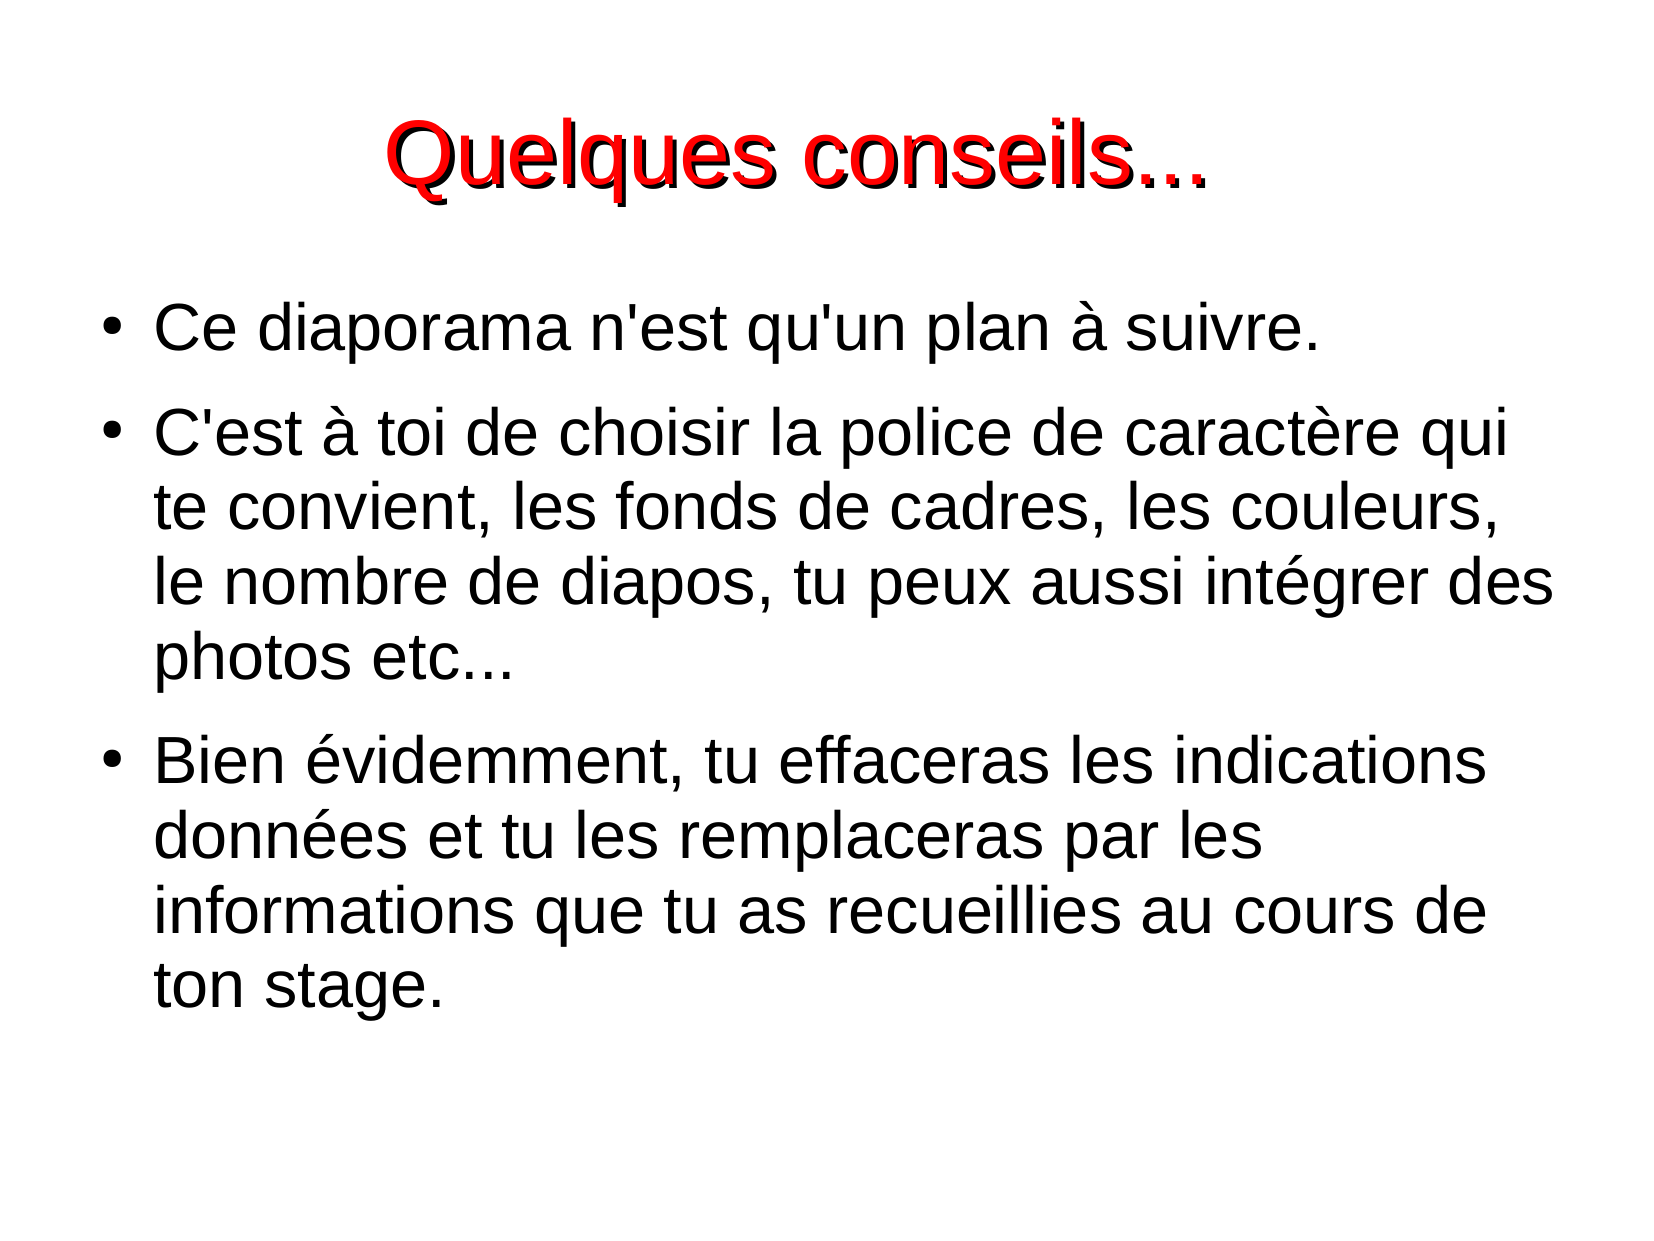

# Quelques conseils...
Ce diaporama n'est qu'un plan à suivre.
C'est à toi de choisir la police de caractère qui te convient, les fonds de cadres, les couleurs, le nombre de diapos, tu peux aussi intégrer des photos etc...
Bien évidemment, tu effaceras les indications données et tu les remplaceras par les informations que tu as recueillies au cours de ton stage.